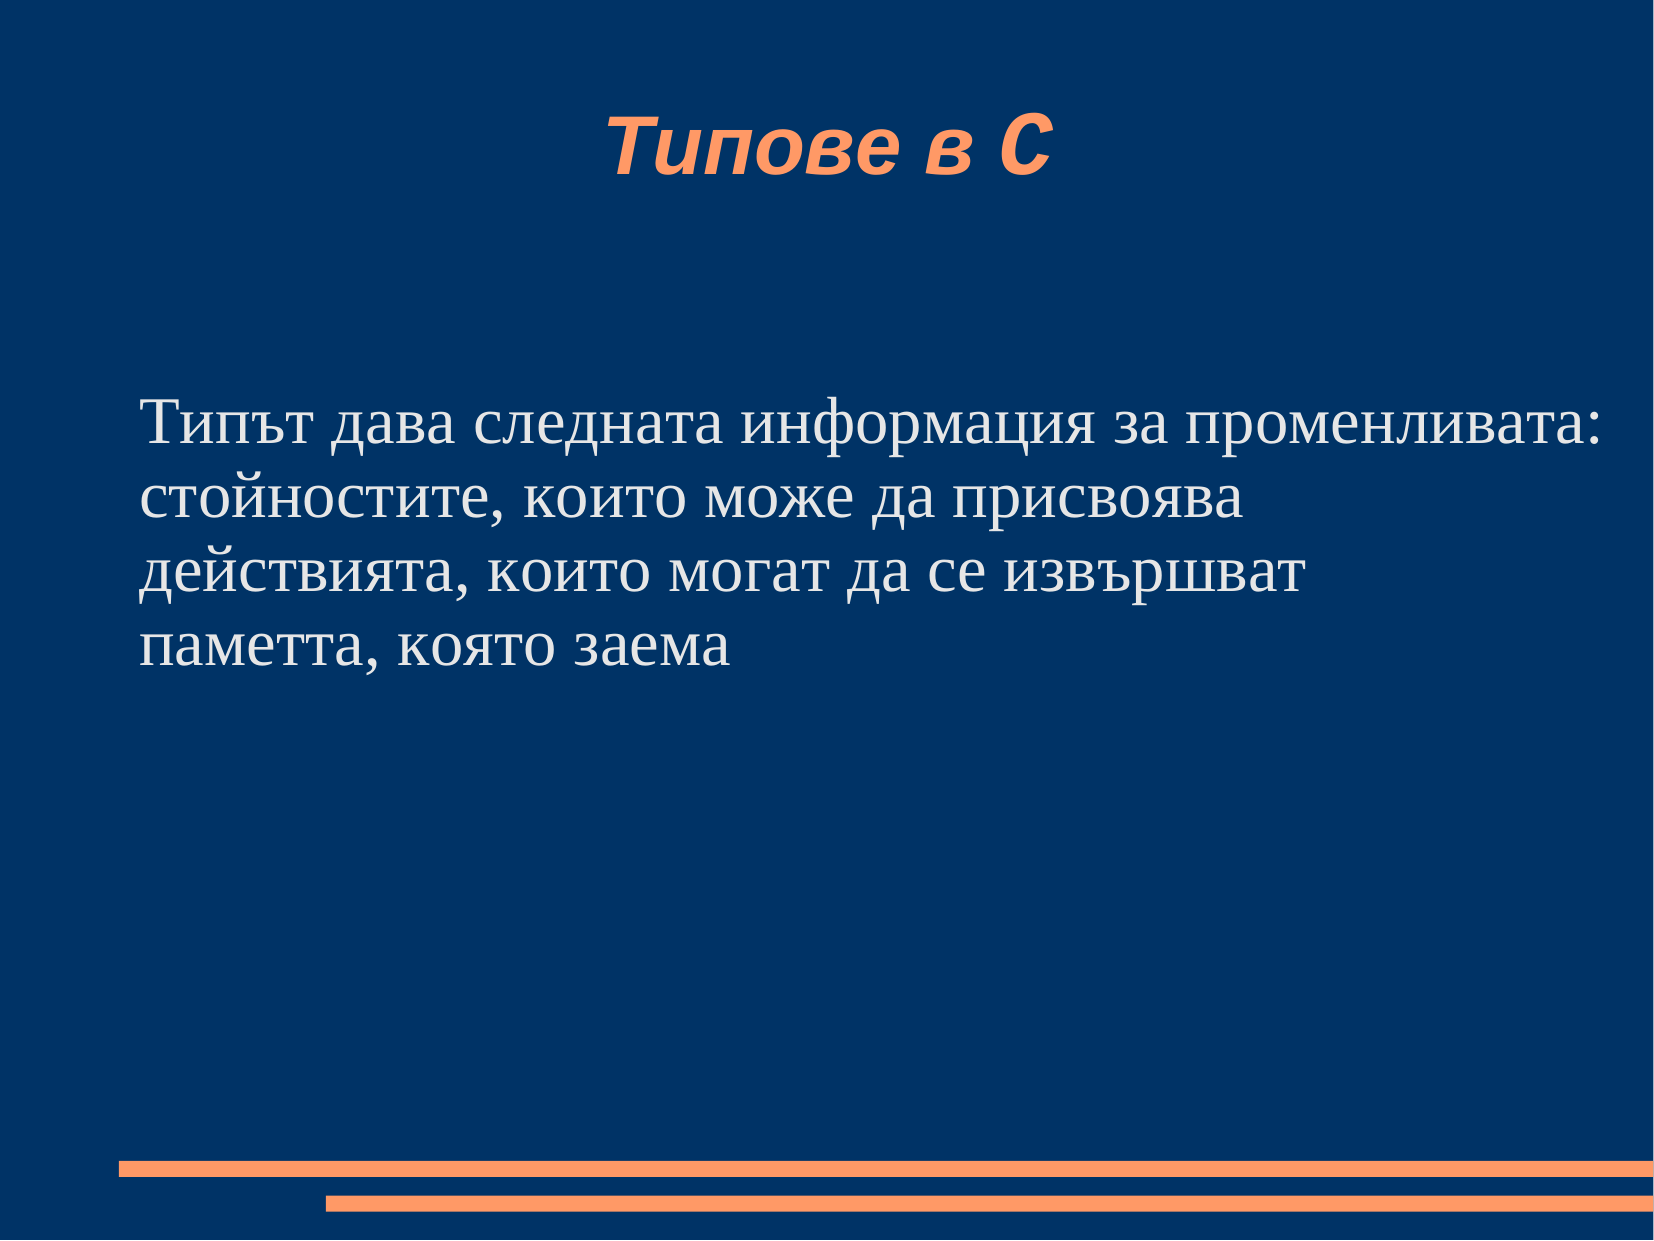

# Типове в C
Типът дава следната информация за променливата:
стойностите, които може да присвоява
действията, които могат да се извършват
паметта, която заема